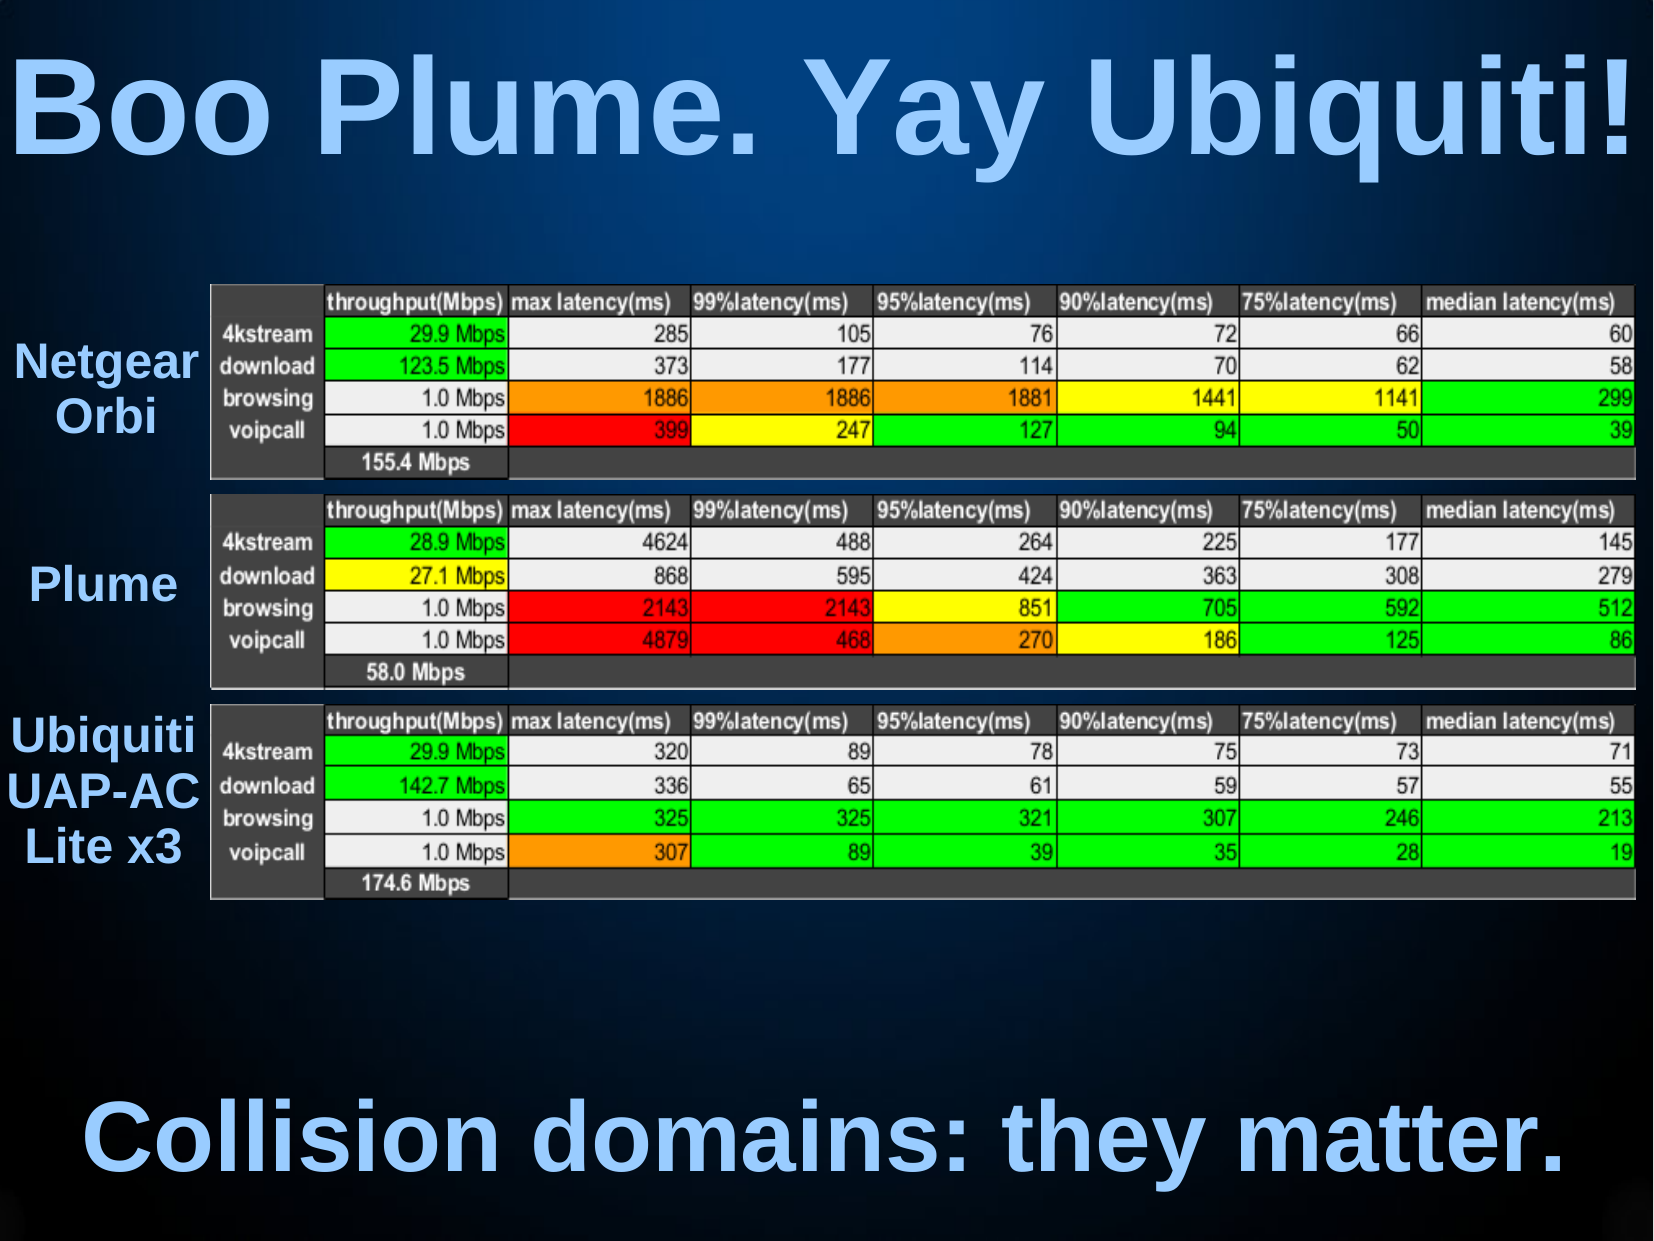

# Boo Plume. Yay Ubiquiti!
Netgear
Orbi
Plume
Ubiquiti
UAP-AC
Lite x3
Collision domains: they matter.